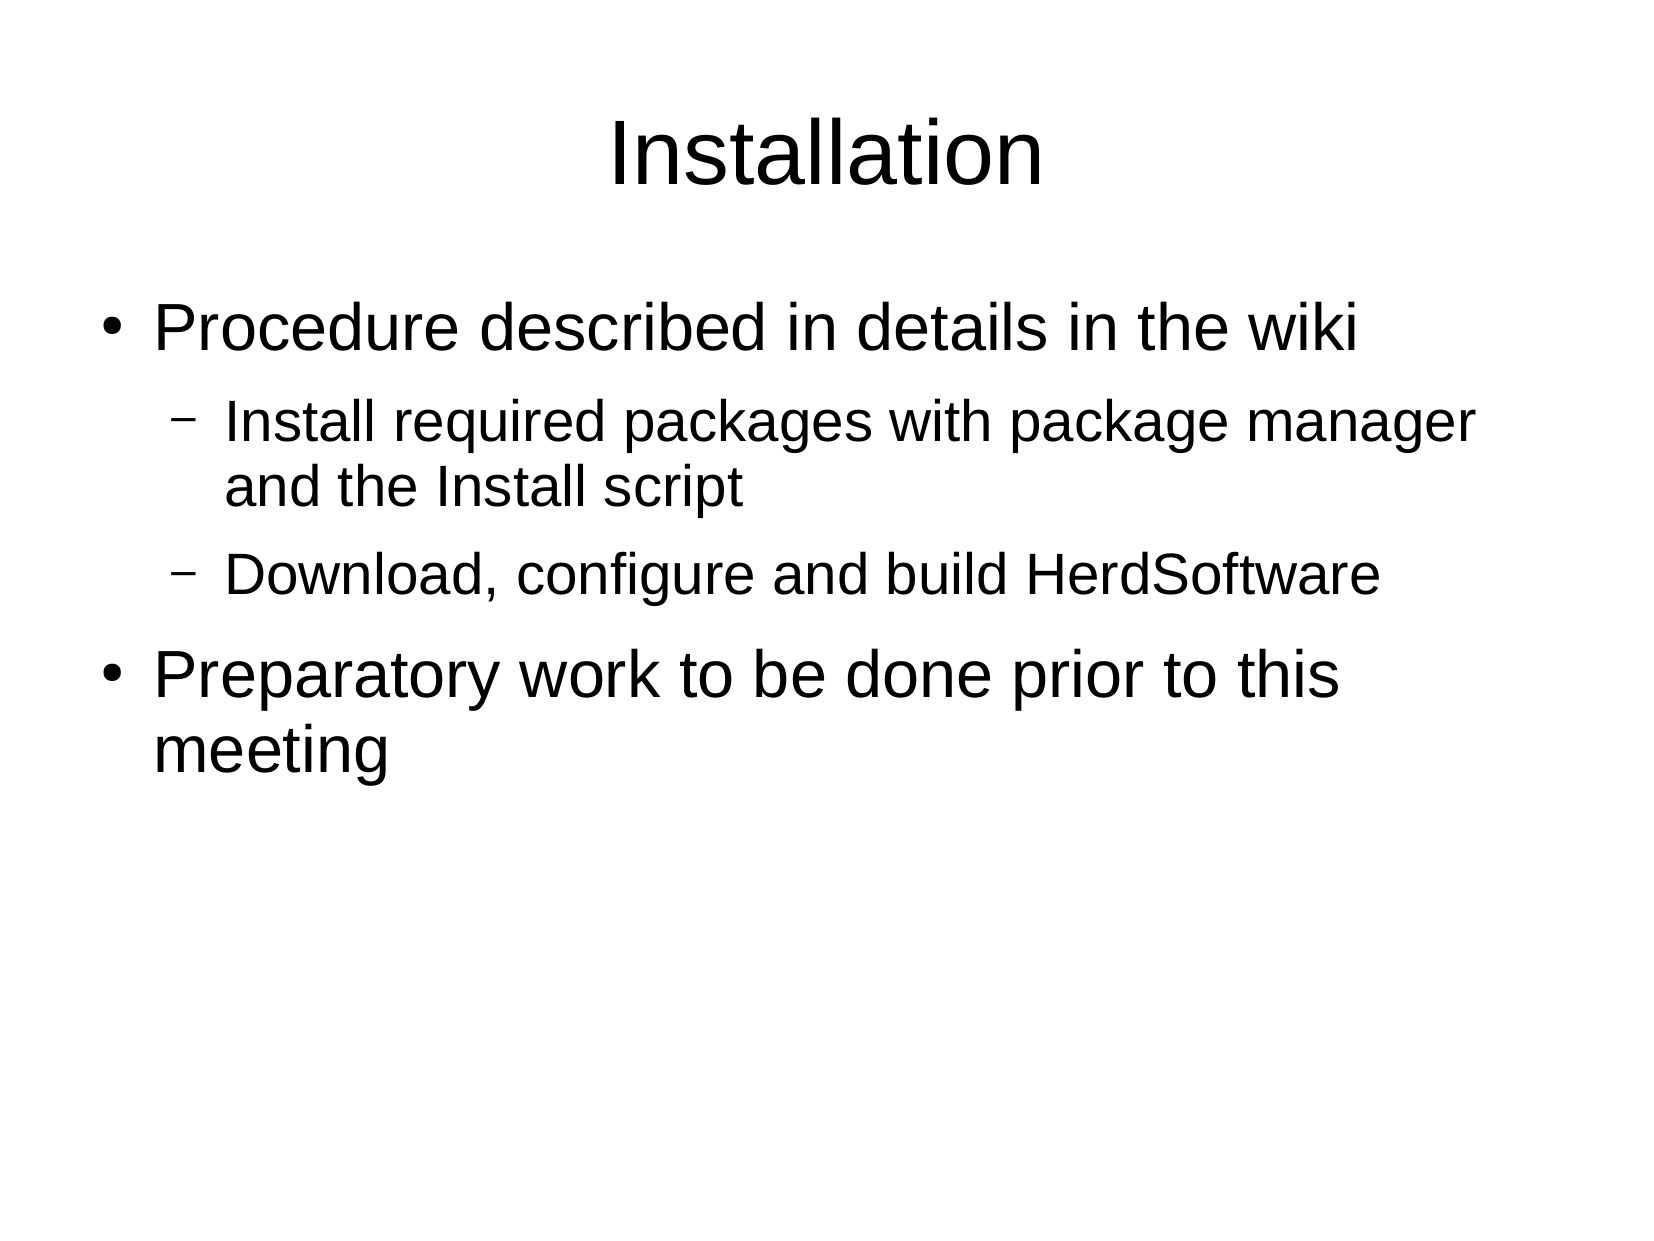

# Installation
Procedure described in details in the wiki
Install required packages with package manager and the Install script
Download, configure and build HerdSoftware
Preparatory work to be done prior to this meeting